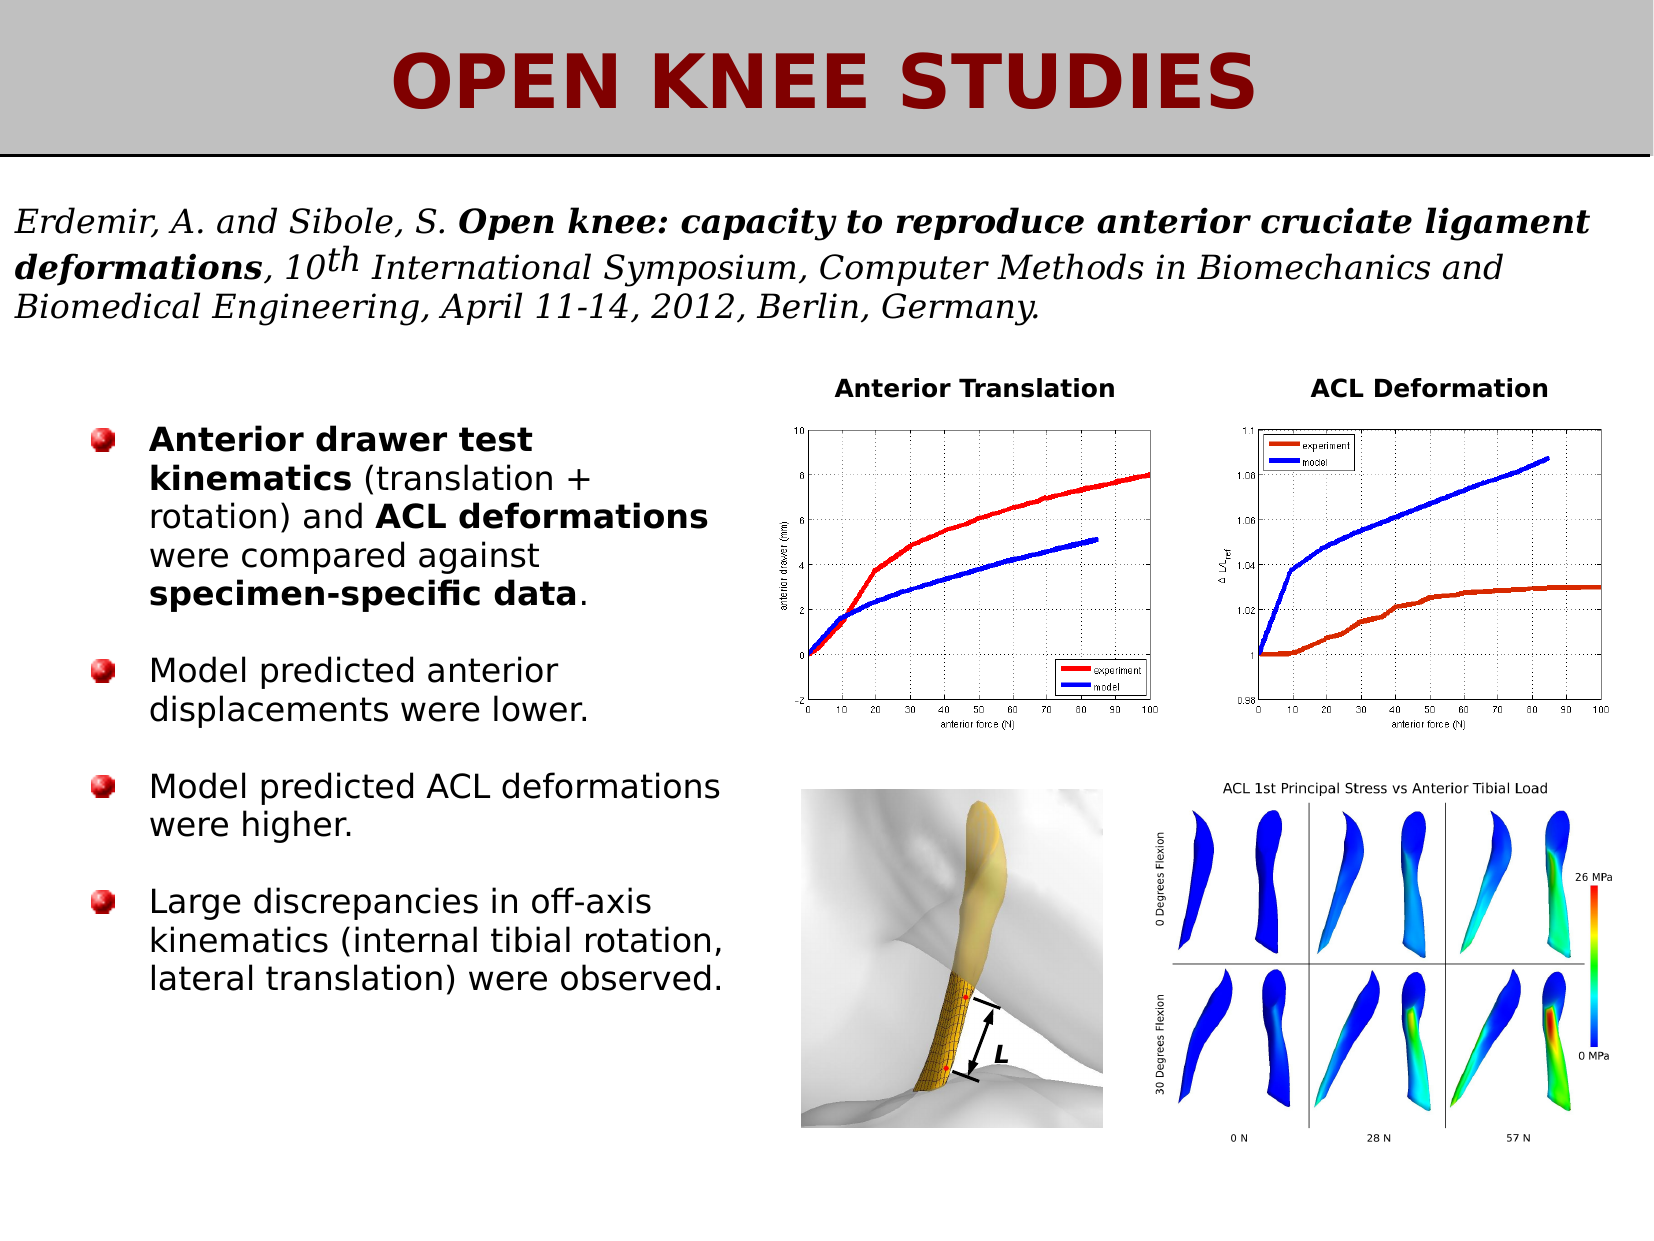

OPEN KNEE STUDIES
Erdemir, A. and Sibole, S. Open knee: capacity to reproduce anterior cruciate ligament deformations, 10th International Symposium, Computer Methods in Biomechanics and Biomedical Engineering, April 11-14, 2012, Berlin, Germany.
Anterior Translation
ACL Deformation
Anterior drawer test kinematics (translation + rotation) and ACL deformations were compared against specimen-specific data.
Model predicted anterior displacements were lower.
Model predicted ACL deformations were higher.
Large discrepancies in off-axis kinematics (internal tibial rotation, lateral translation) were observed.
L